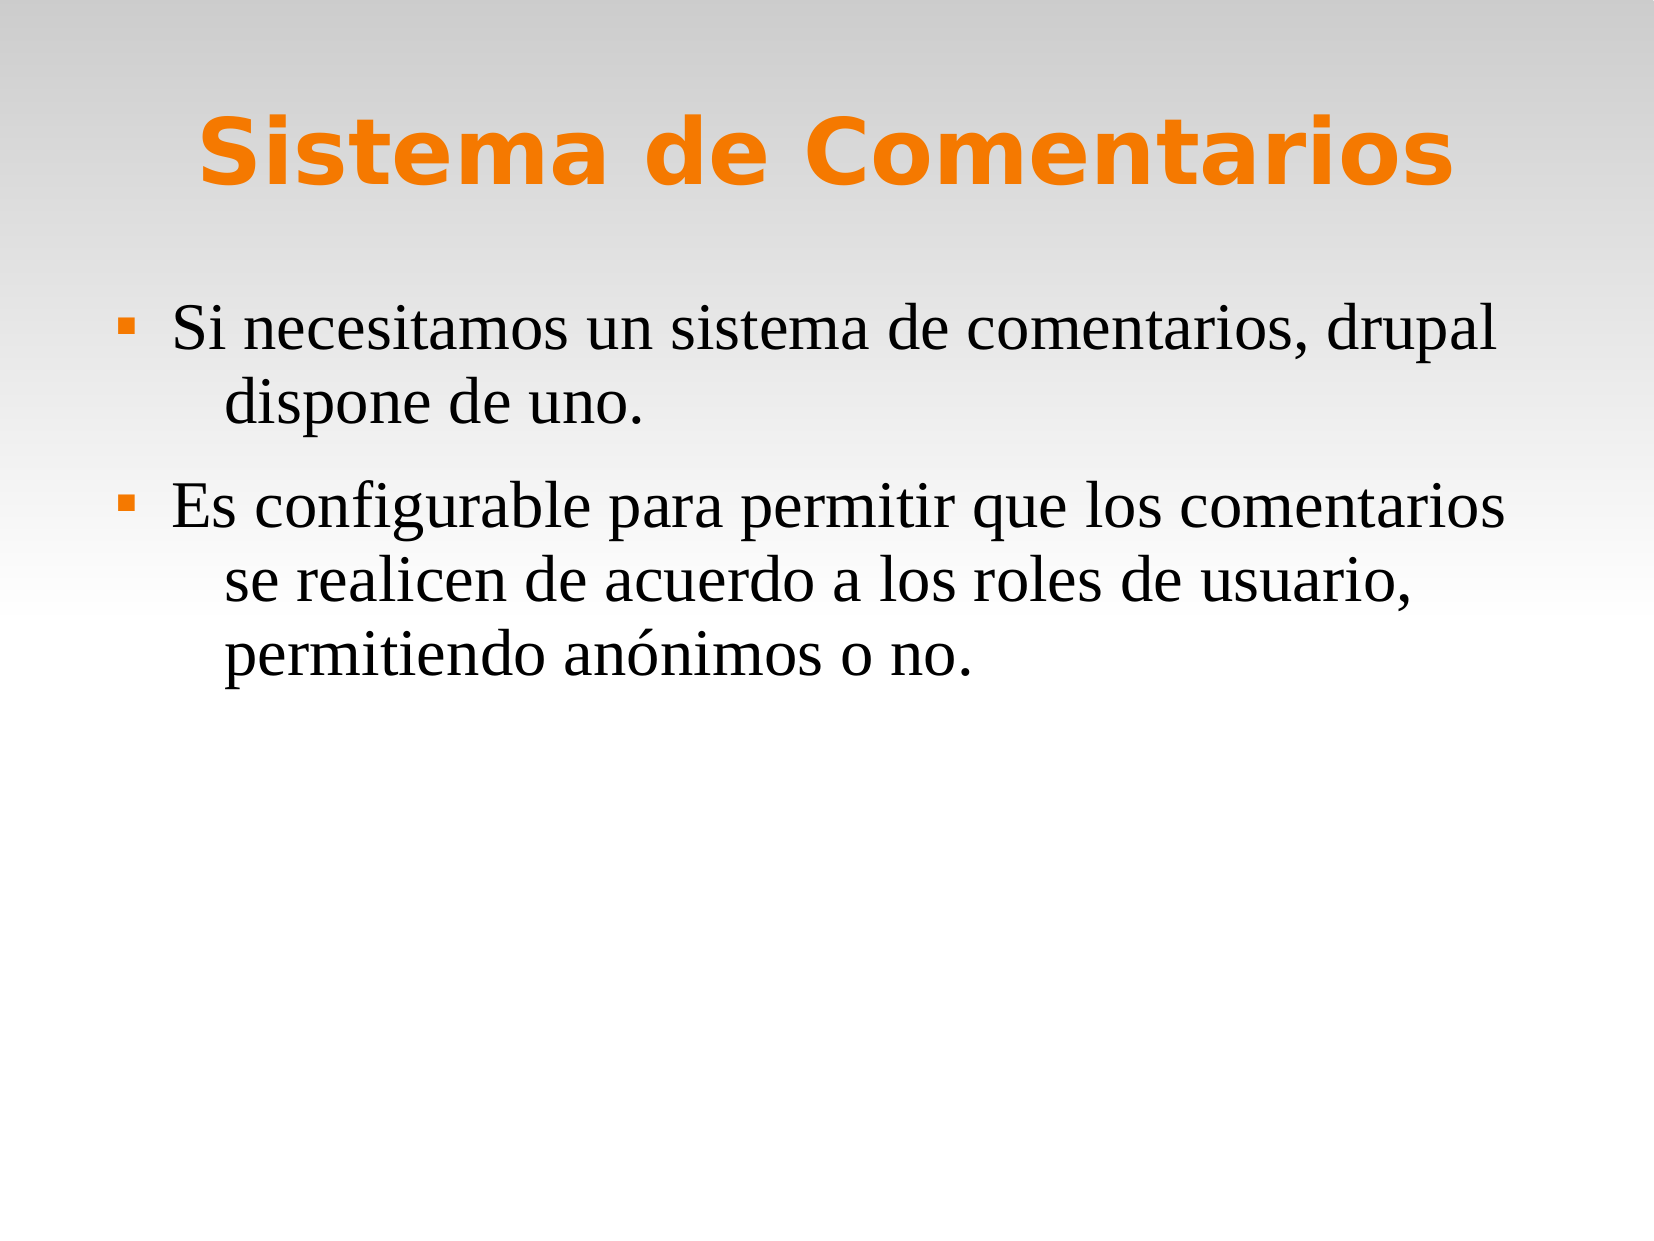

# Sistema de Comentarios
Si necesitamos un sistema de comentarios, drupal dispone de uno.
Es configurable para permitir que los comentarios se realicen de acuerdo a los roles de usuario, permitiendo anónimos o no.